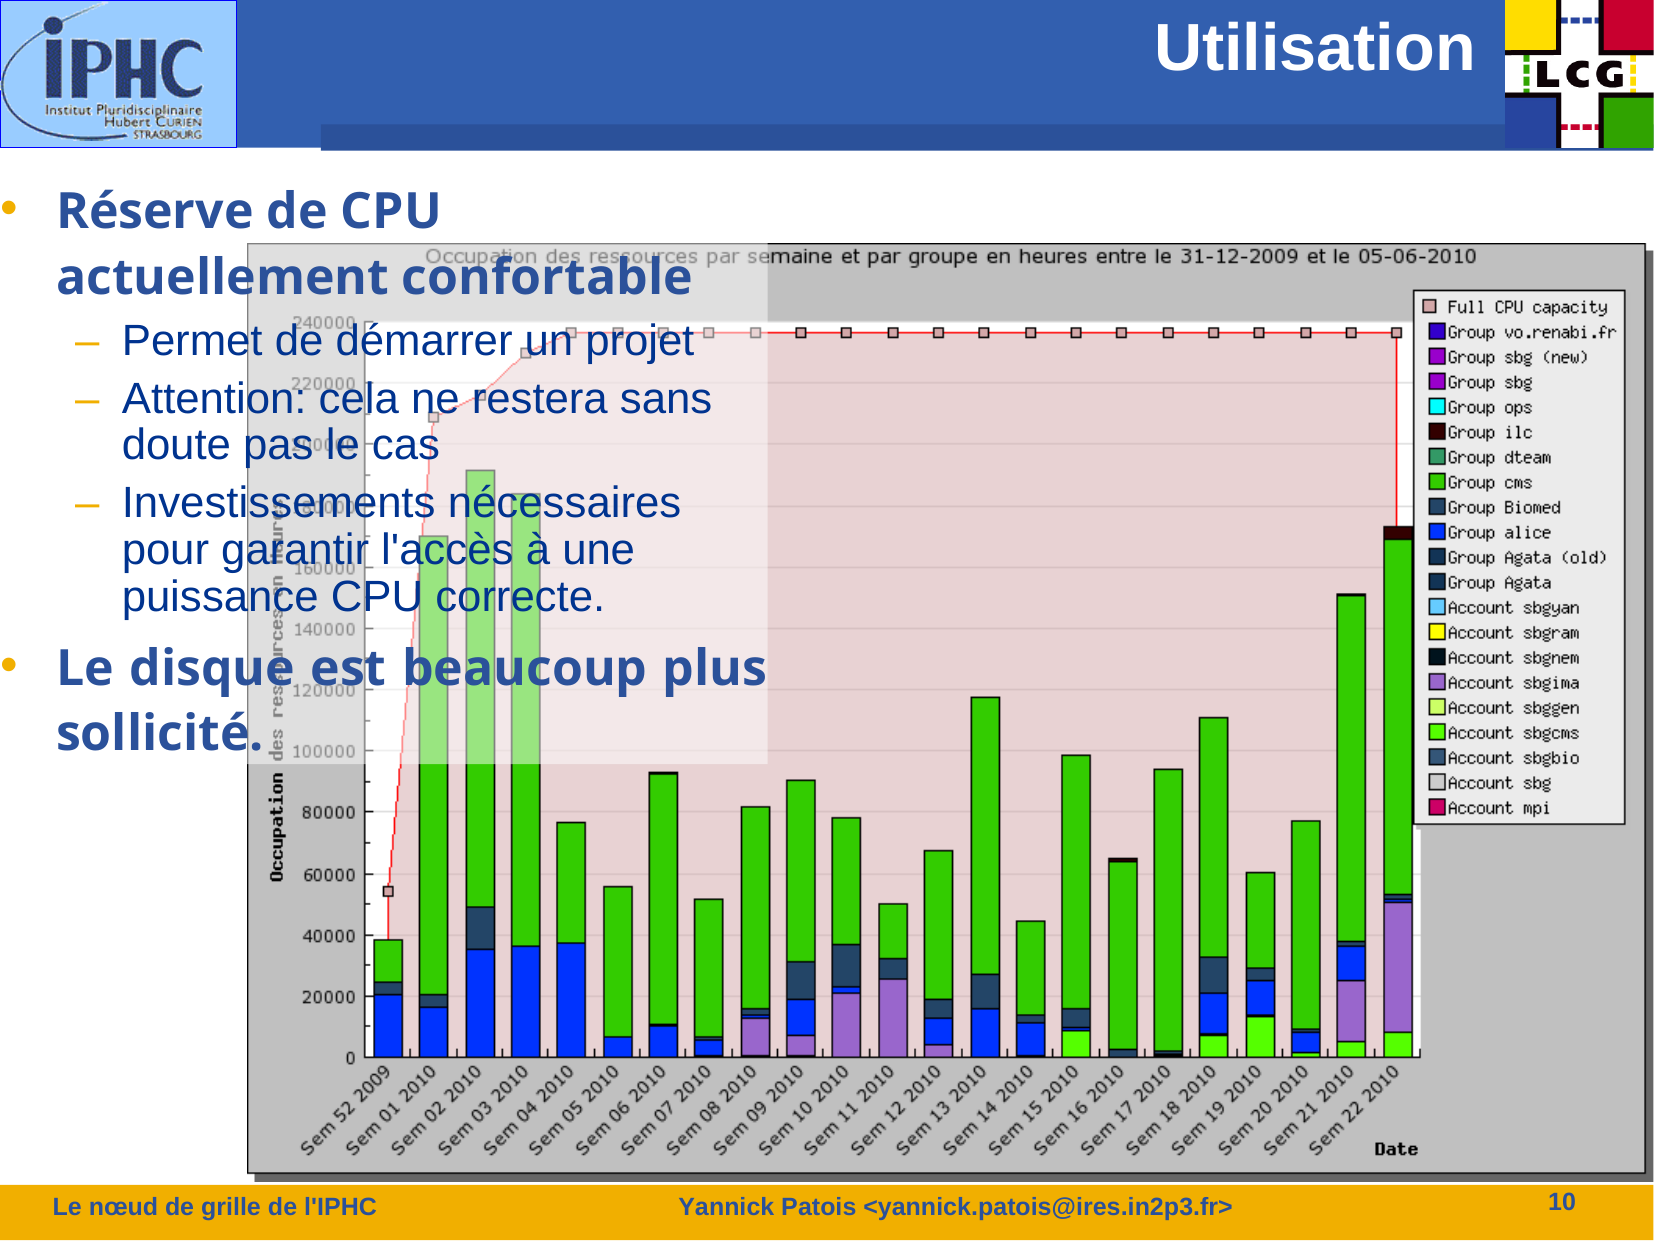

# Utilisation
Réserve de CPU actuellement confortable
Permet de démarrer un projet
Attention: cela ne restera sans doute pas le cas
Investissements nécessaires pour garantir l'accès à une puissance CPU correcte.
Le disque est beaucoup plus sollicité.